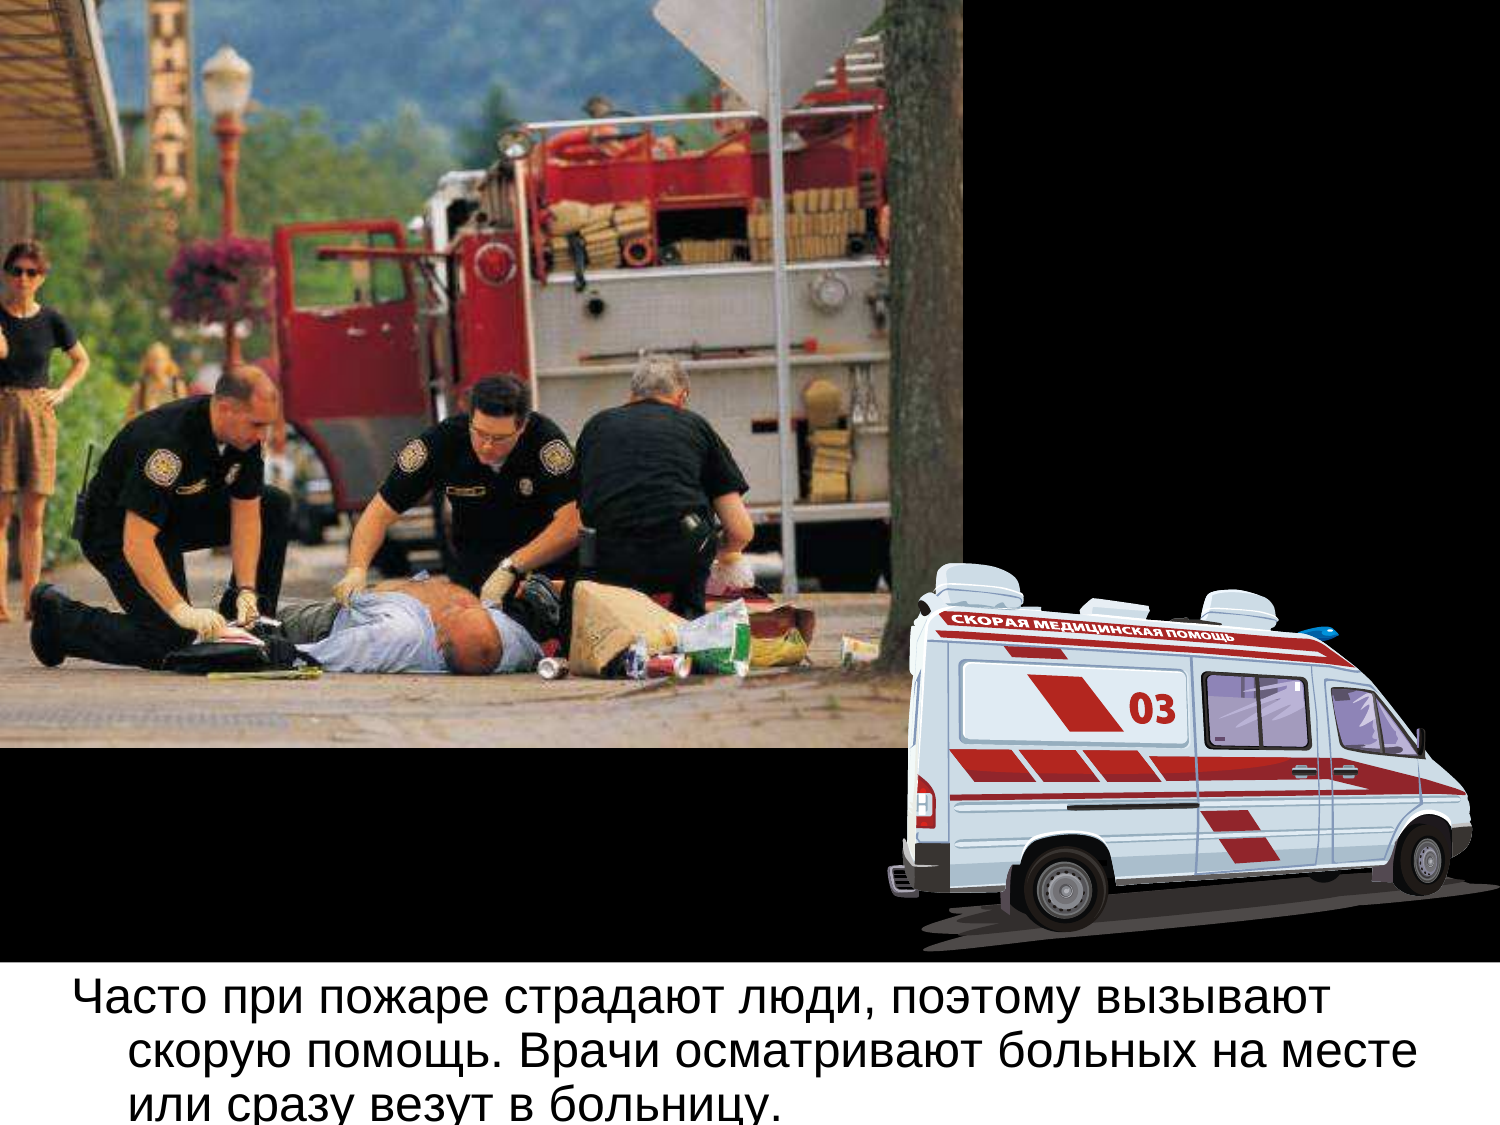

# Часто при пожаре страдают люди, поэтому вызывают скорую помощь. Врачи осматривают больных на месте или сразу везут в больницу.
Часто при пожаре страдают люди, поэтому вызывают скорую помощь. Врачи осматривают больных на месте или сразу везут в больницу.